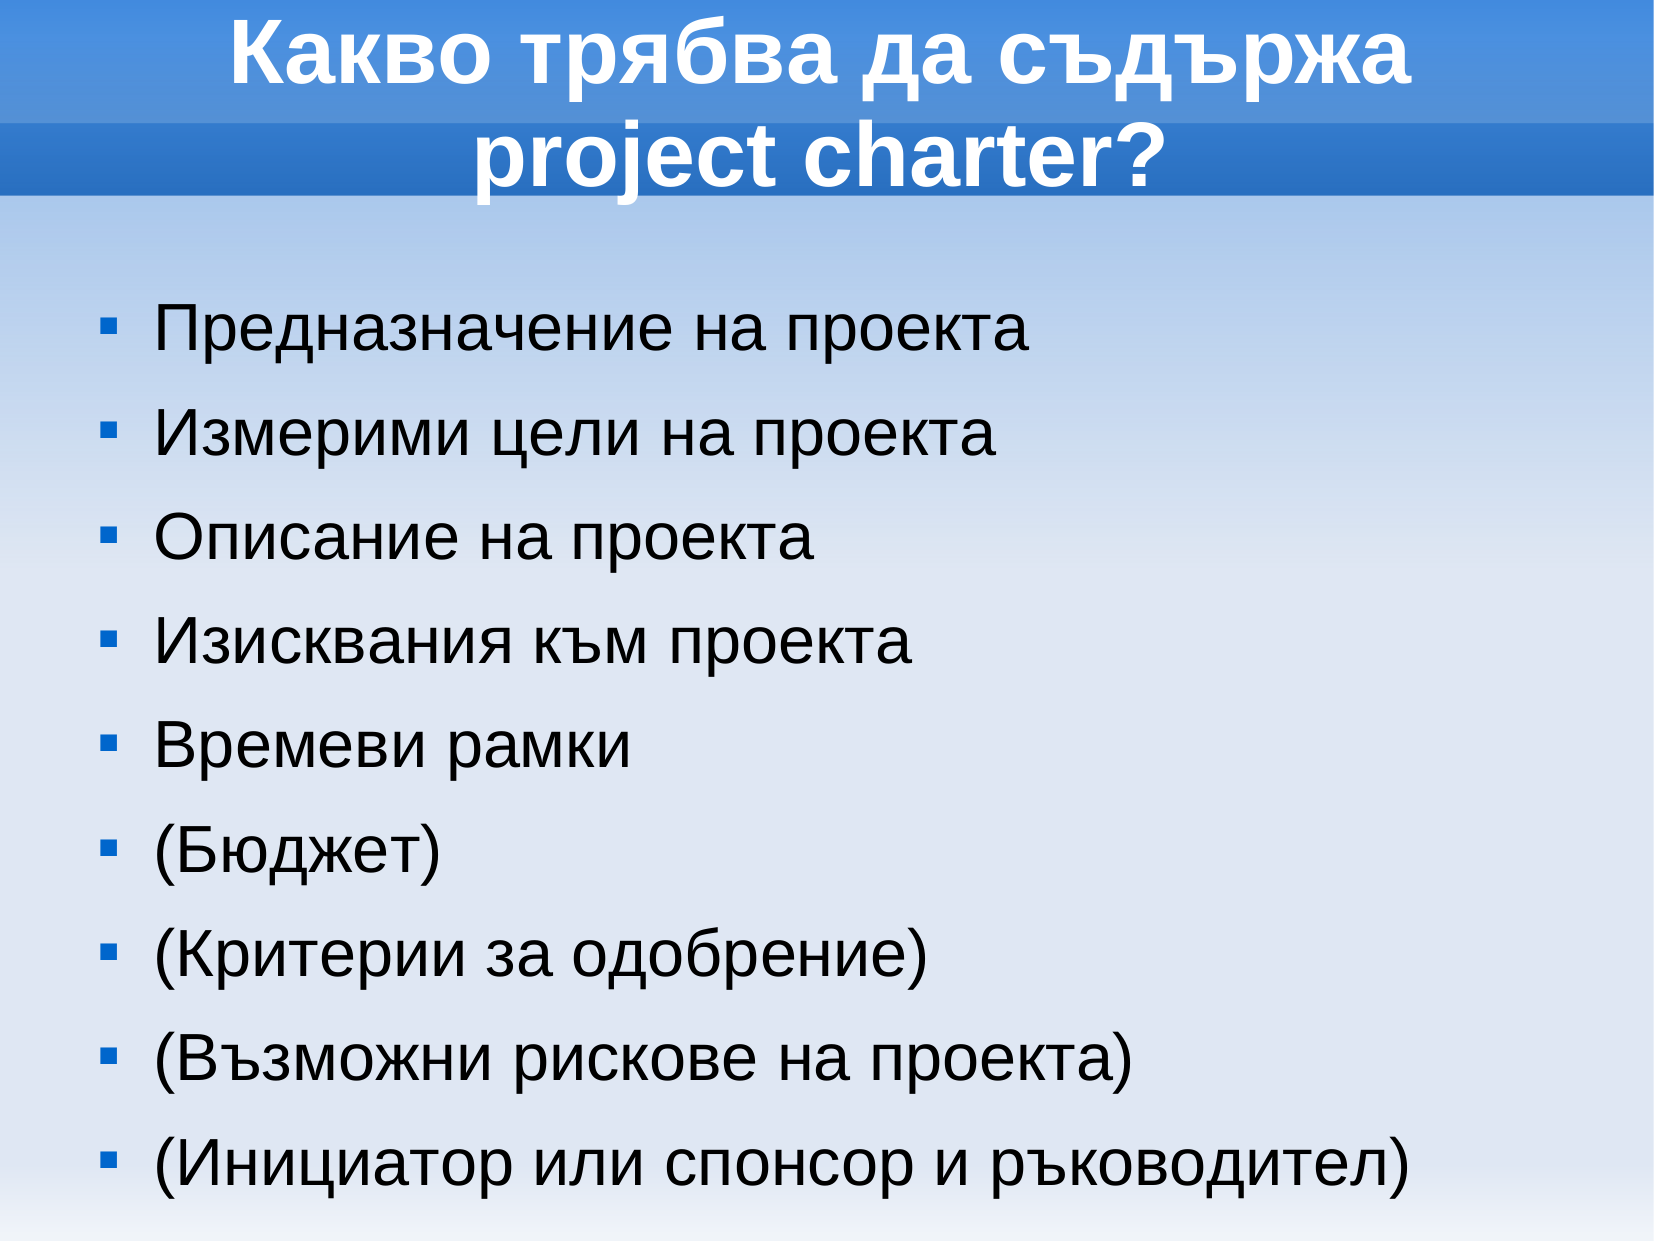

# Какво трябва да съдържа project charter?
Предназначение на проекта
Измерими цели на проекта
Описание на проекта
Изисквания към проекта
Времеви рамки
(Бюджет)
(Критерии за одобрение)
(Възможни рискове на проекта)
(Инициатор или спонсор и ръководител)